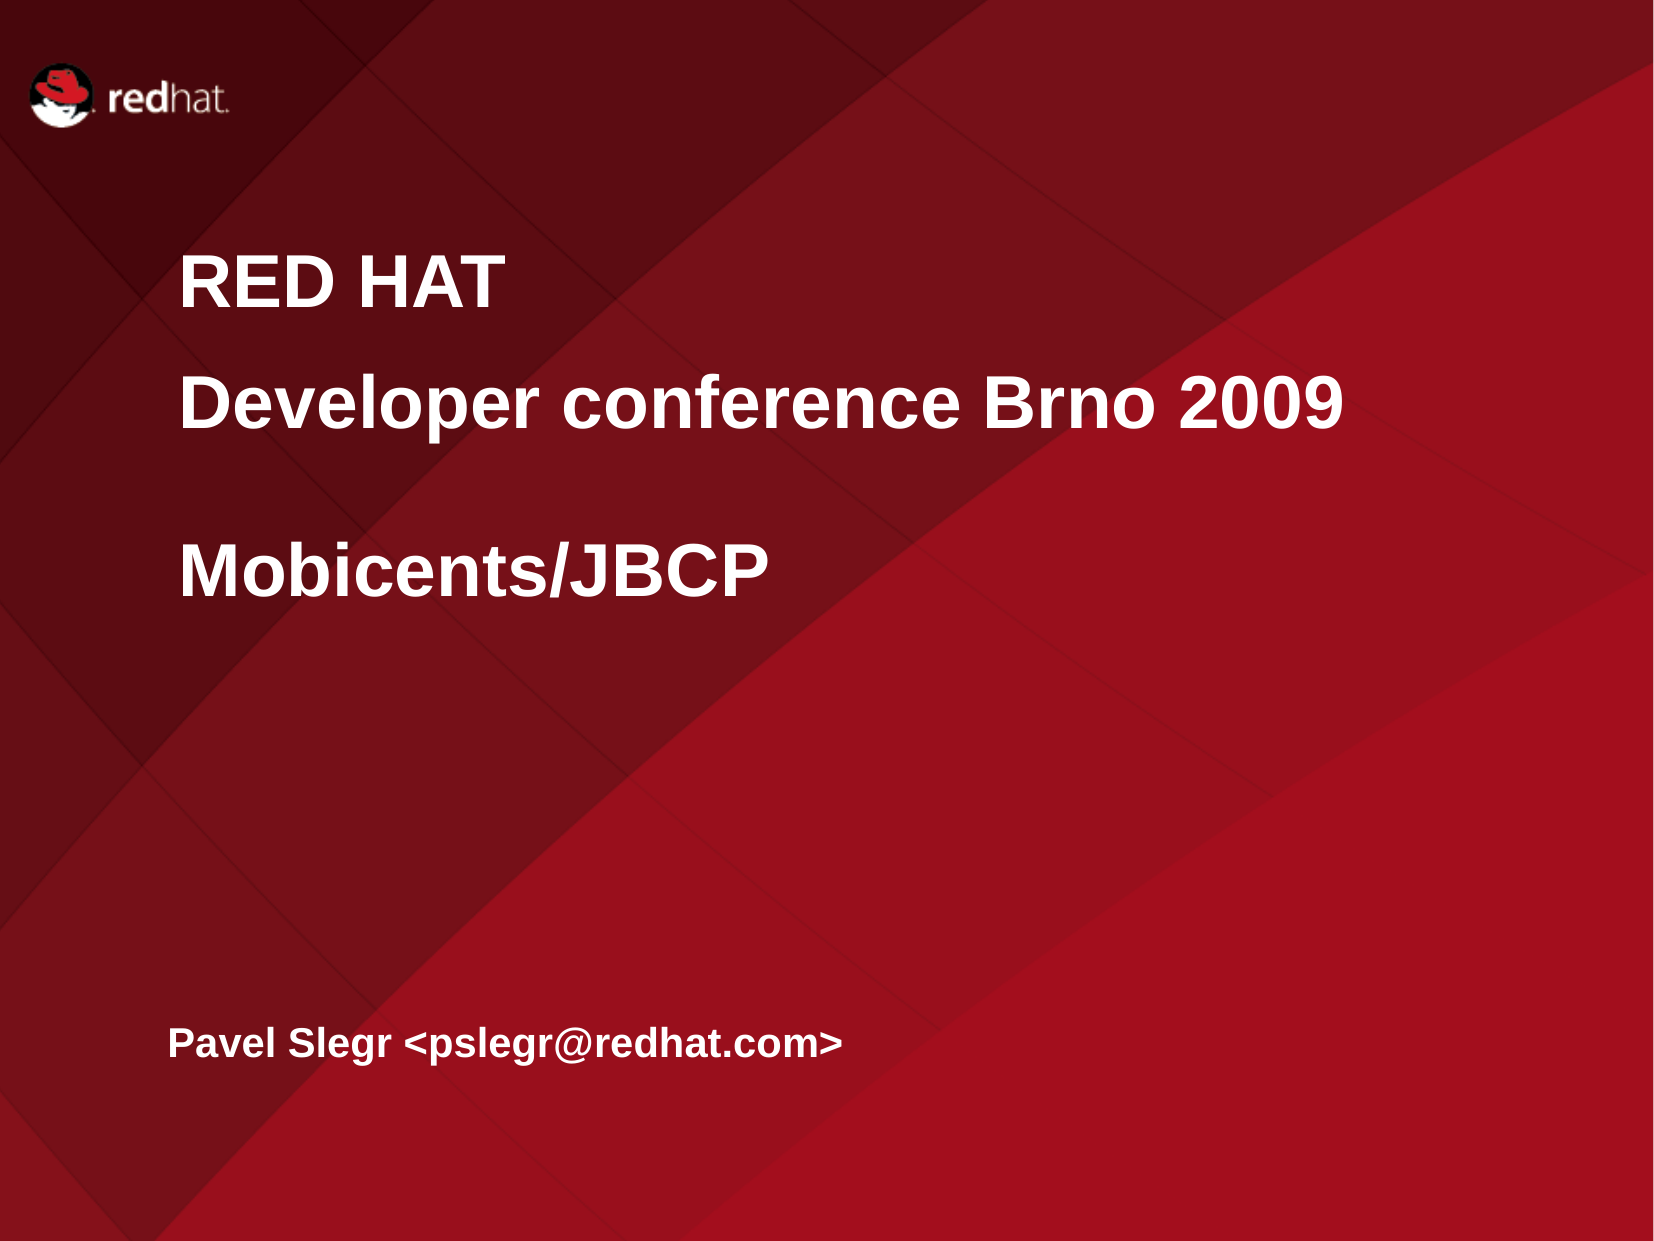

Name of Presentation
Red Hat
Presenter
RED HAT
Developer conference Brno 2009
Mobicents/JBCP
Pavel Slegr <pslegr@redhat.com>